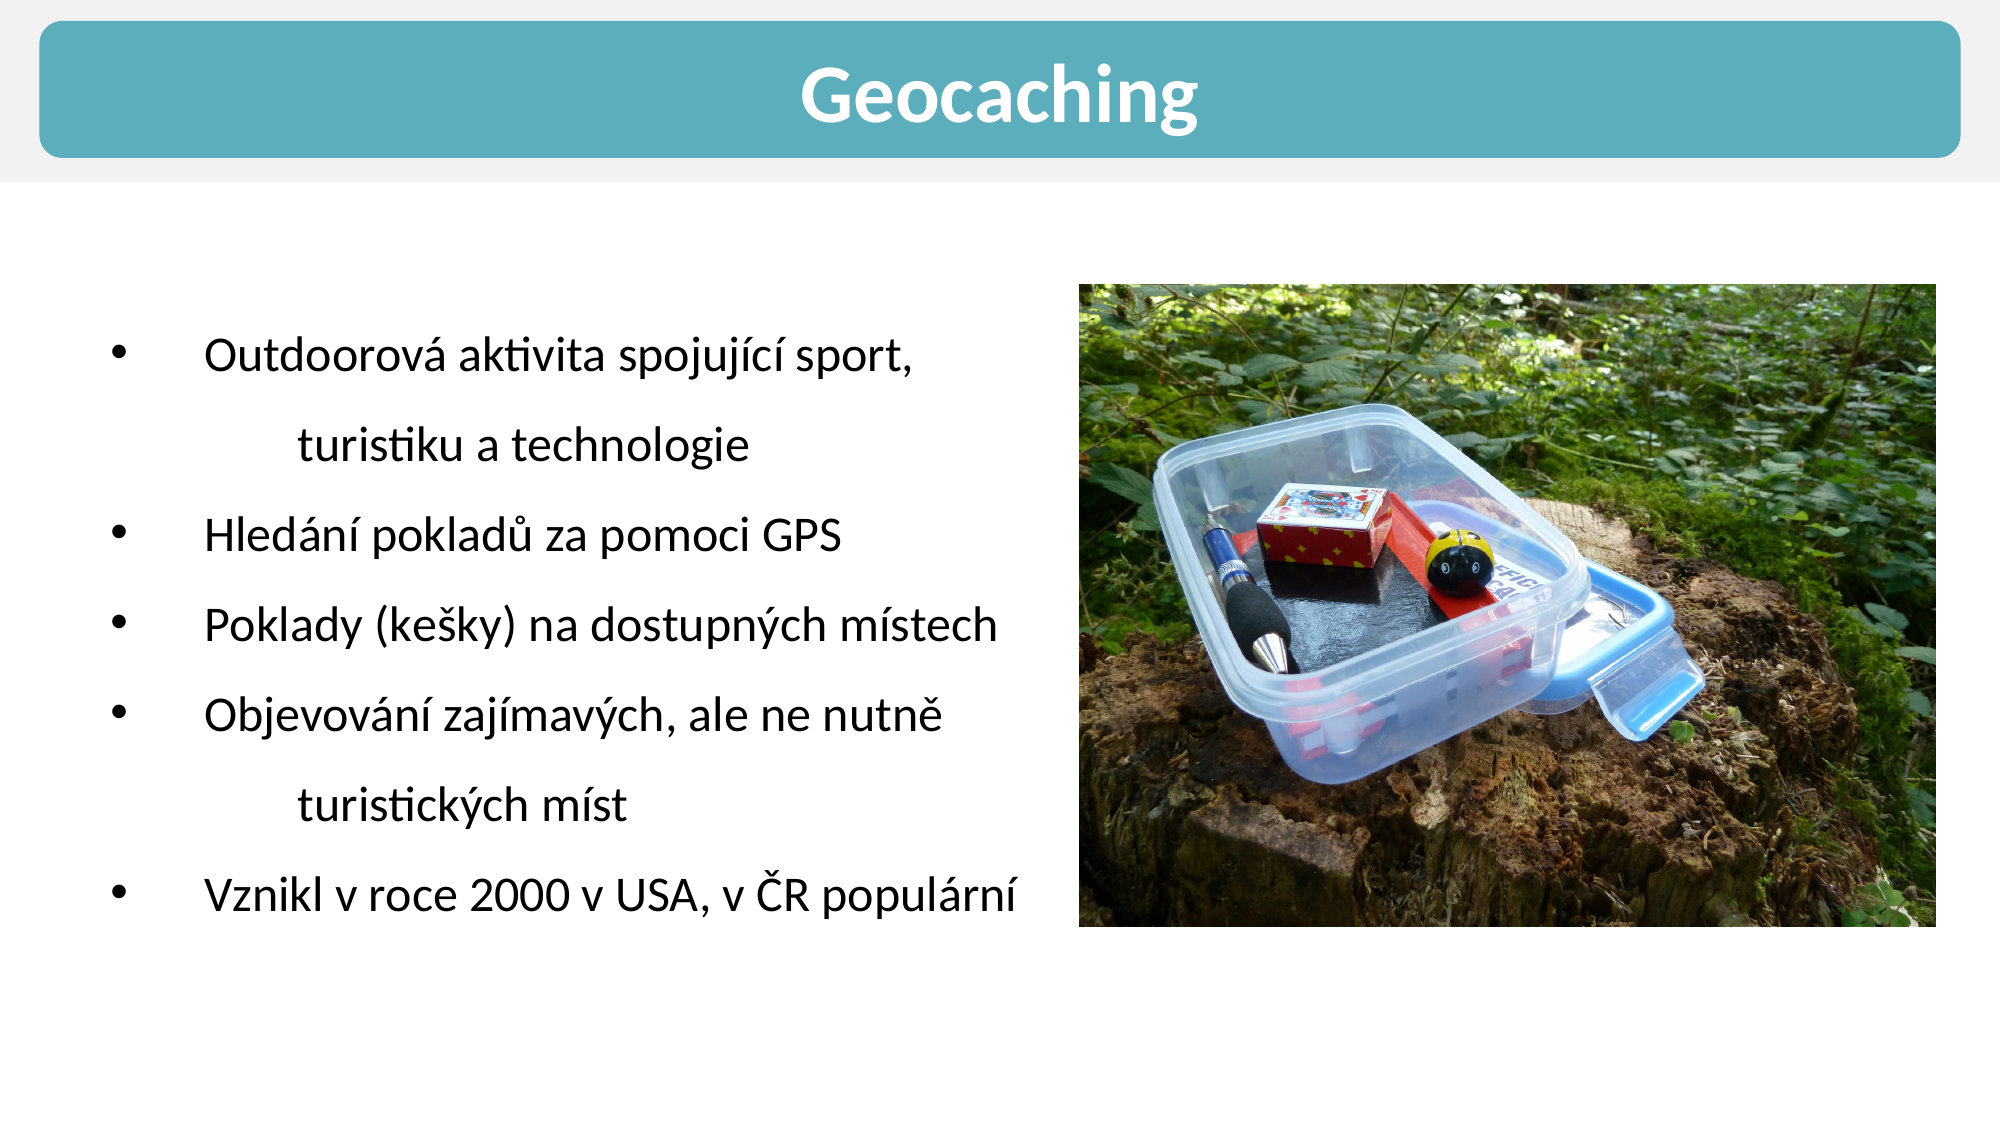

Geocaching
Outdoorová aktivita spojující sport, turistiku a technologie
Hledání pokladů za pomoci GPS
Poklady (kešky) na dostupných místech
Objevování zajímavých, ale ne nutně turistických míst
Vznikl v roce 2000 v USA, v ČR populární